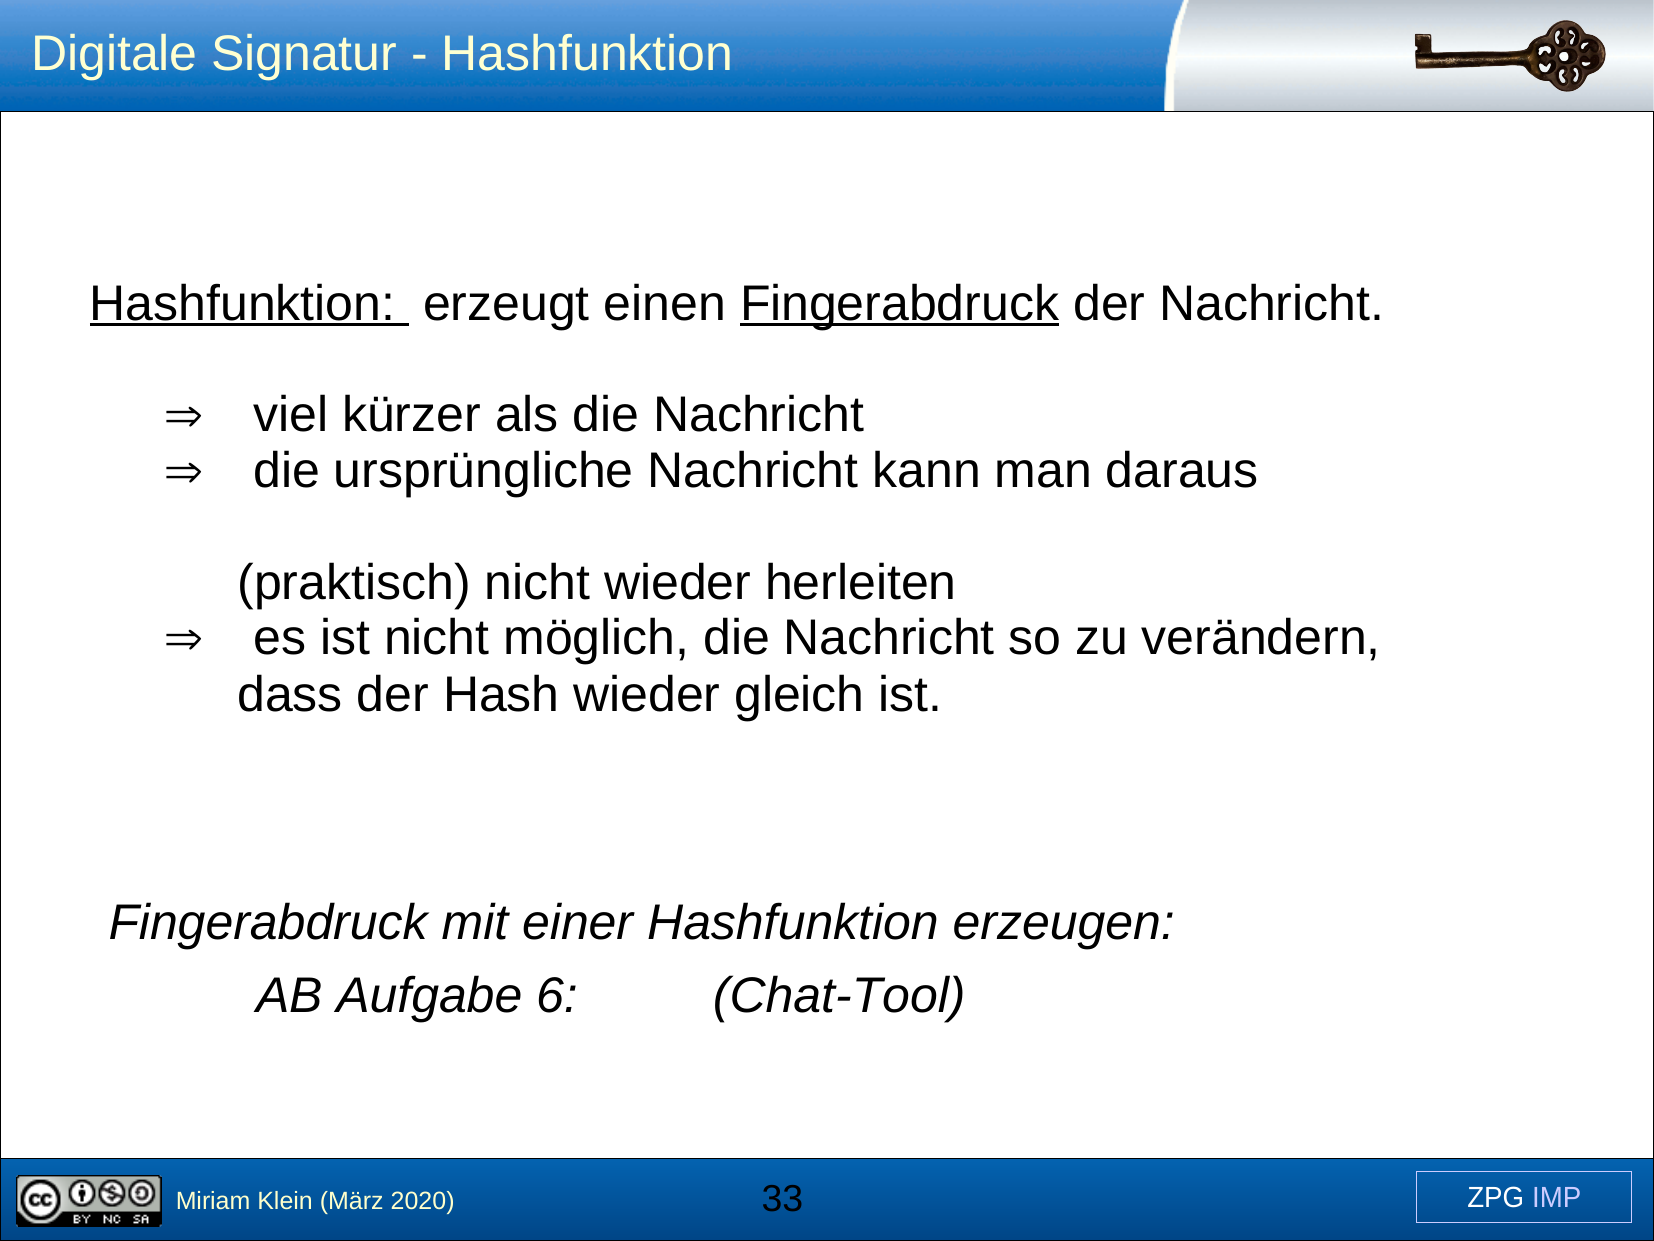

# Digitale Signatur - Hashfunktion
Hashfunktion: erzeugt einen Fingerabdruck der Nachricht.
 	 viel kürzer als die Nachricht
	 die ursprüngliche Nachricht kann man daraus
		(praktisch) nicht wieder herleiten
	 es ist nicht möglich, die Nachricht so zu verändern, 		dass der Hash wieder gleich ist.
Fingerabdruck mit einer Hashfunktion erzeugen:
		AB Aufgabe 6: 		 (Chat-Tool)
33